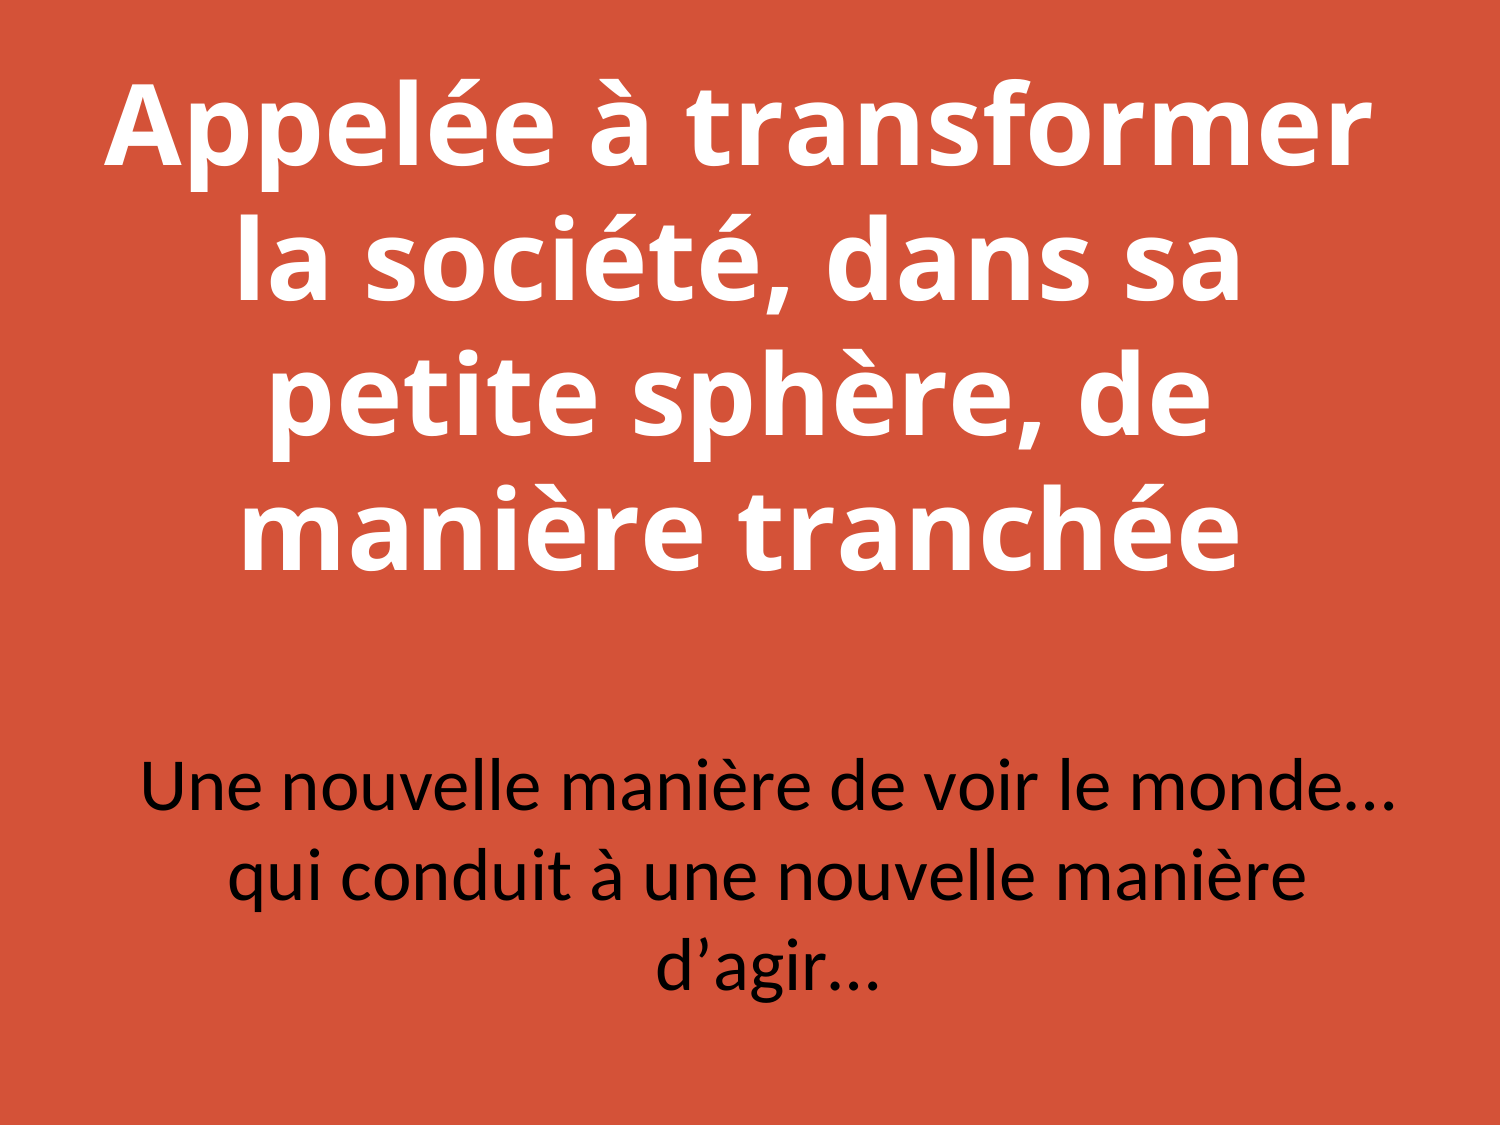

# Appelée à transformer la société, dans sa petite sphère, de manière tranchée
Une nouvelle manière de voir le monde… qui conduit à une nouvelle manière d’agir…